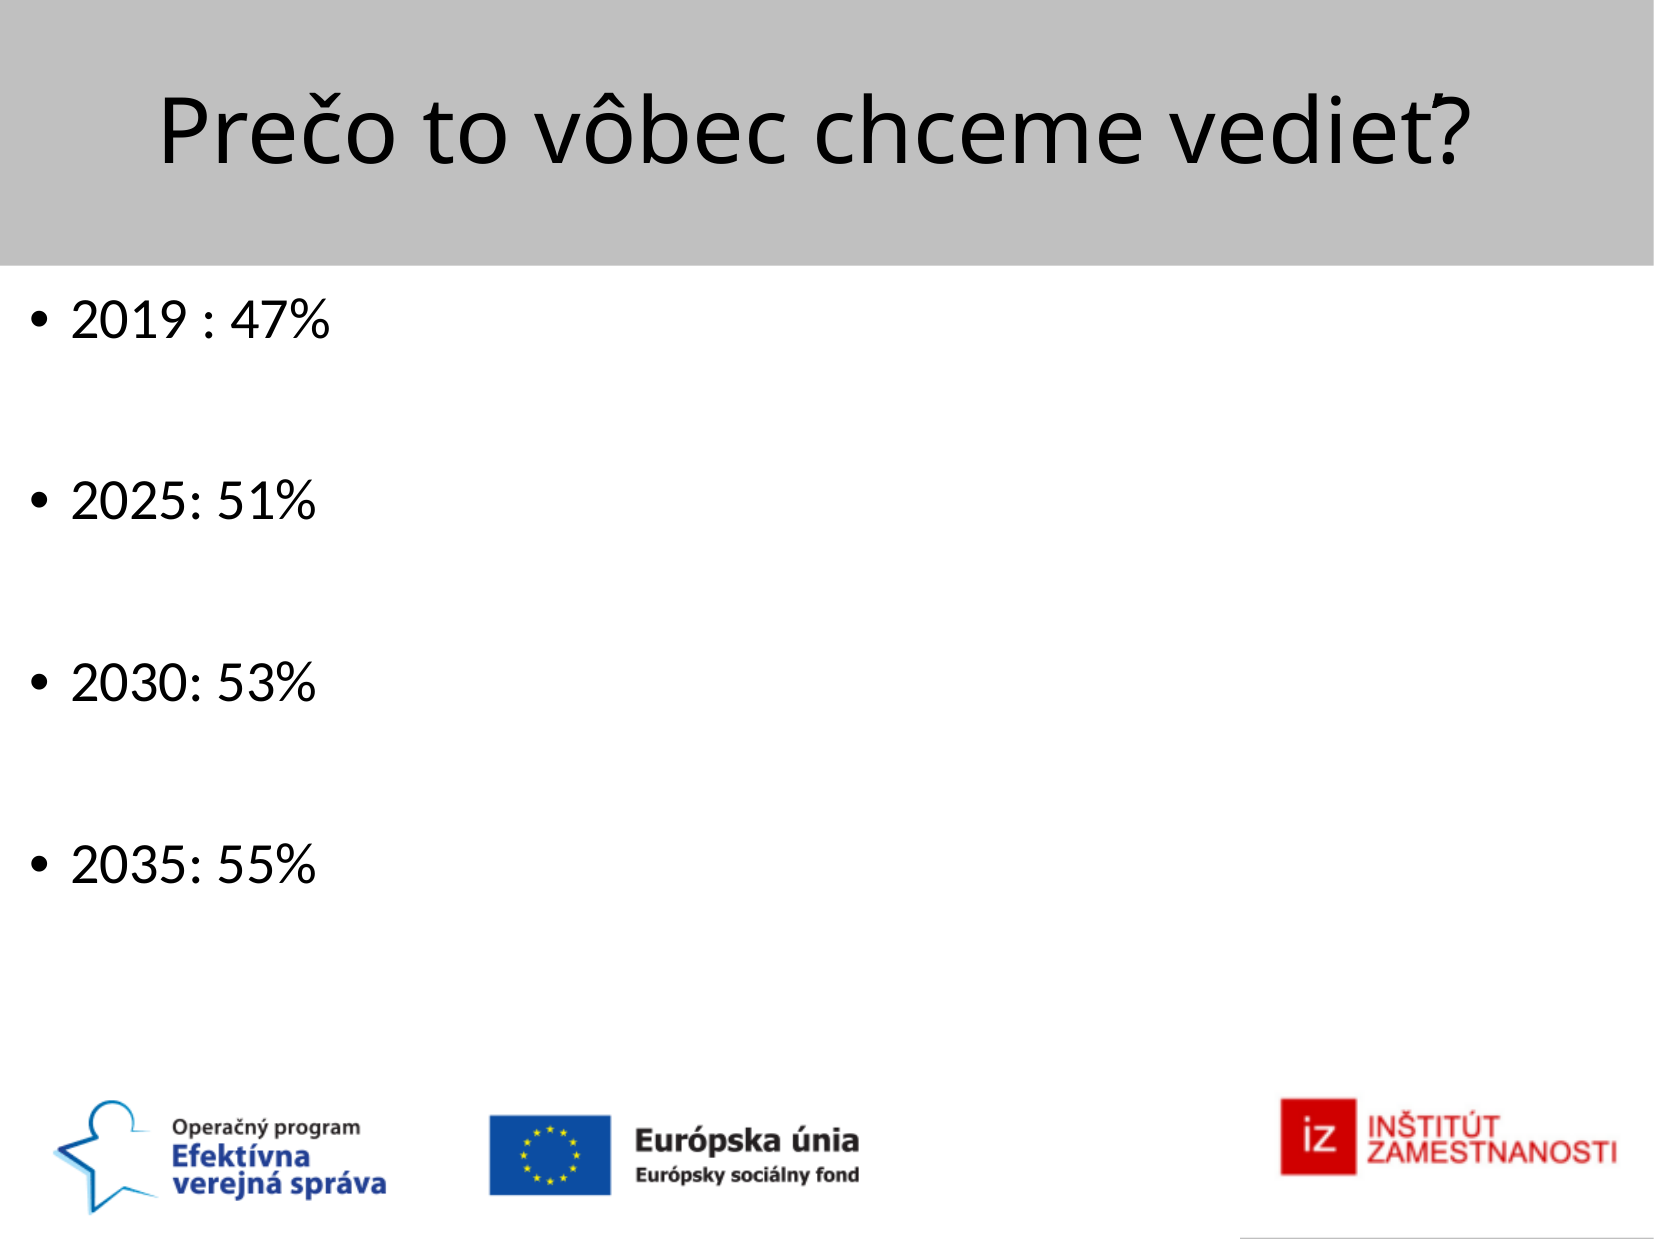

# Prečo to vôbec chceme vedieť?
•	2019 : 47%
•	2025: 51%
•	2030: 53%
•	2035: 55%